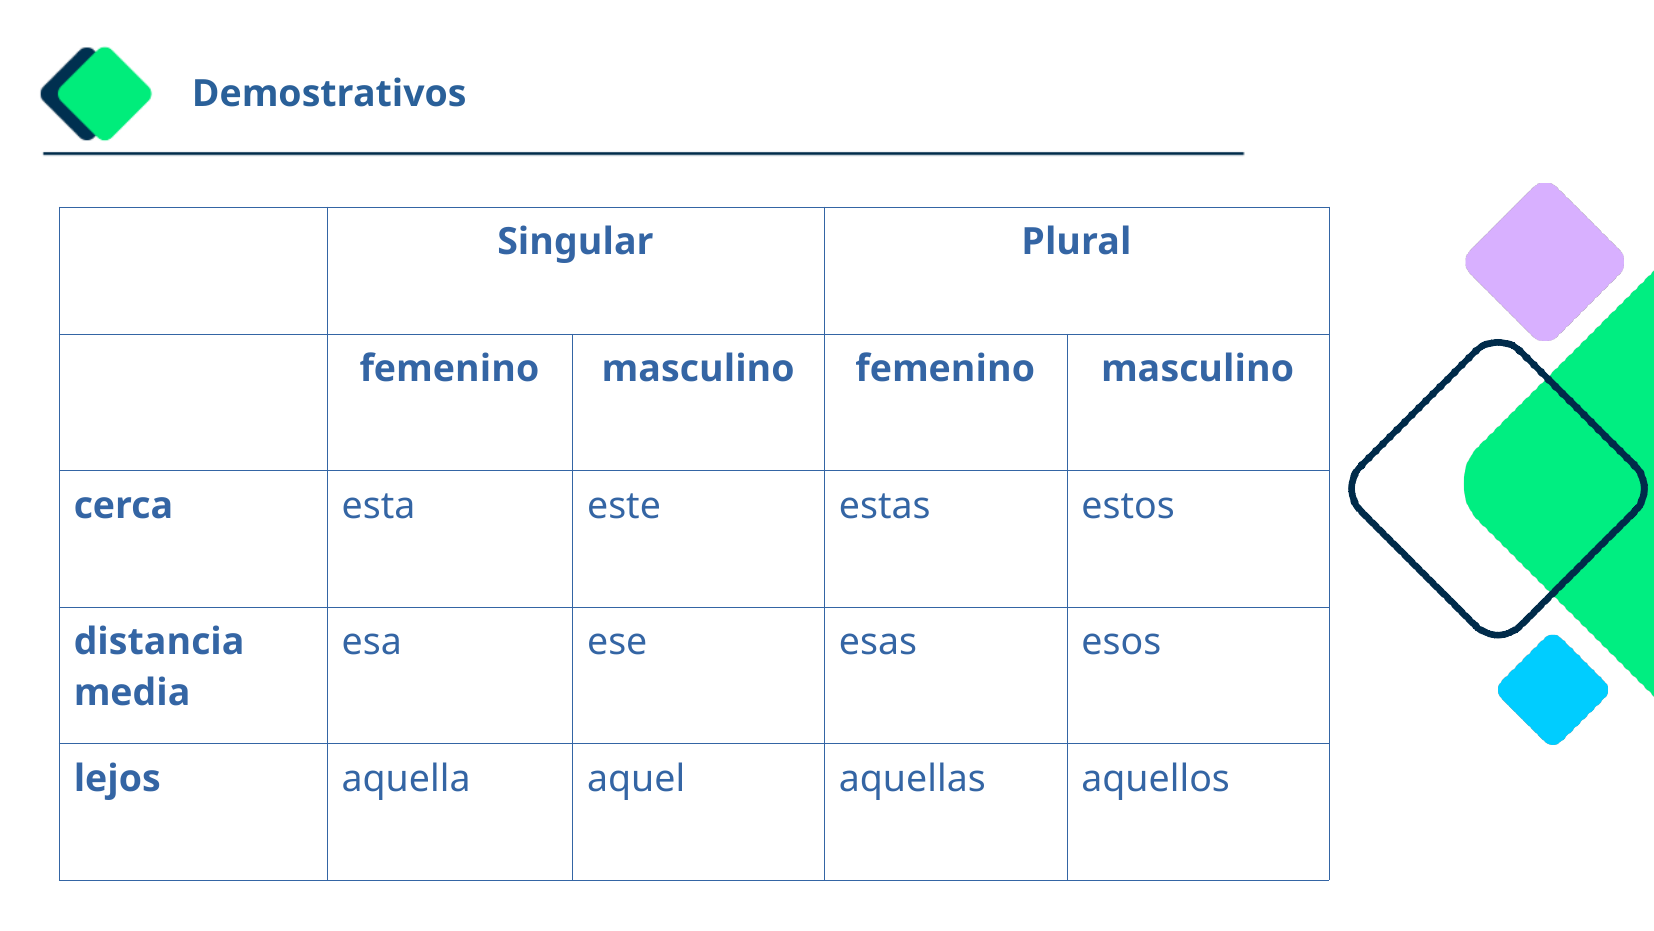

#
Demostrativos
| | Singular | | Plural | |
| --- | --- | --- | --- | --- |
| | femenino | masculino | femenino | masculino |
| cerca | esta | este | estas | estos |
| distancia media | esa | ese | esas | esos |
| lejos | aquella | aquel | aquellas | aquellos |